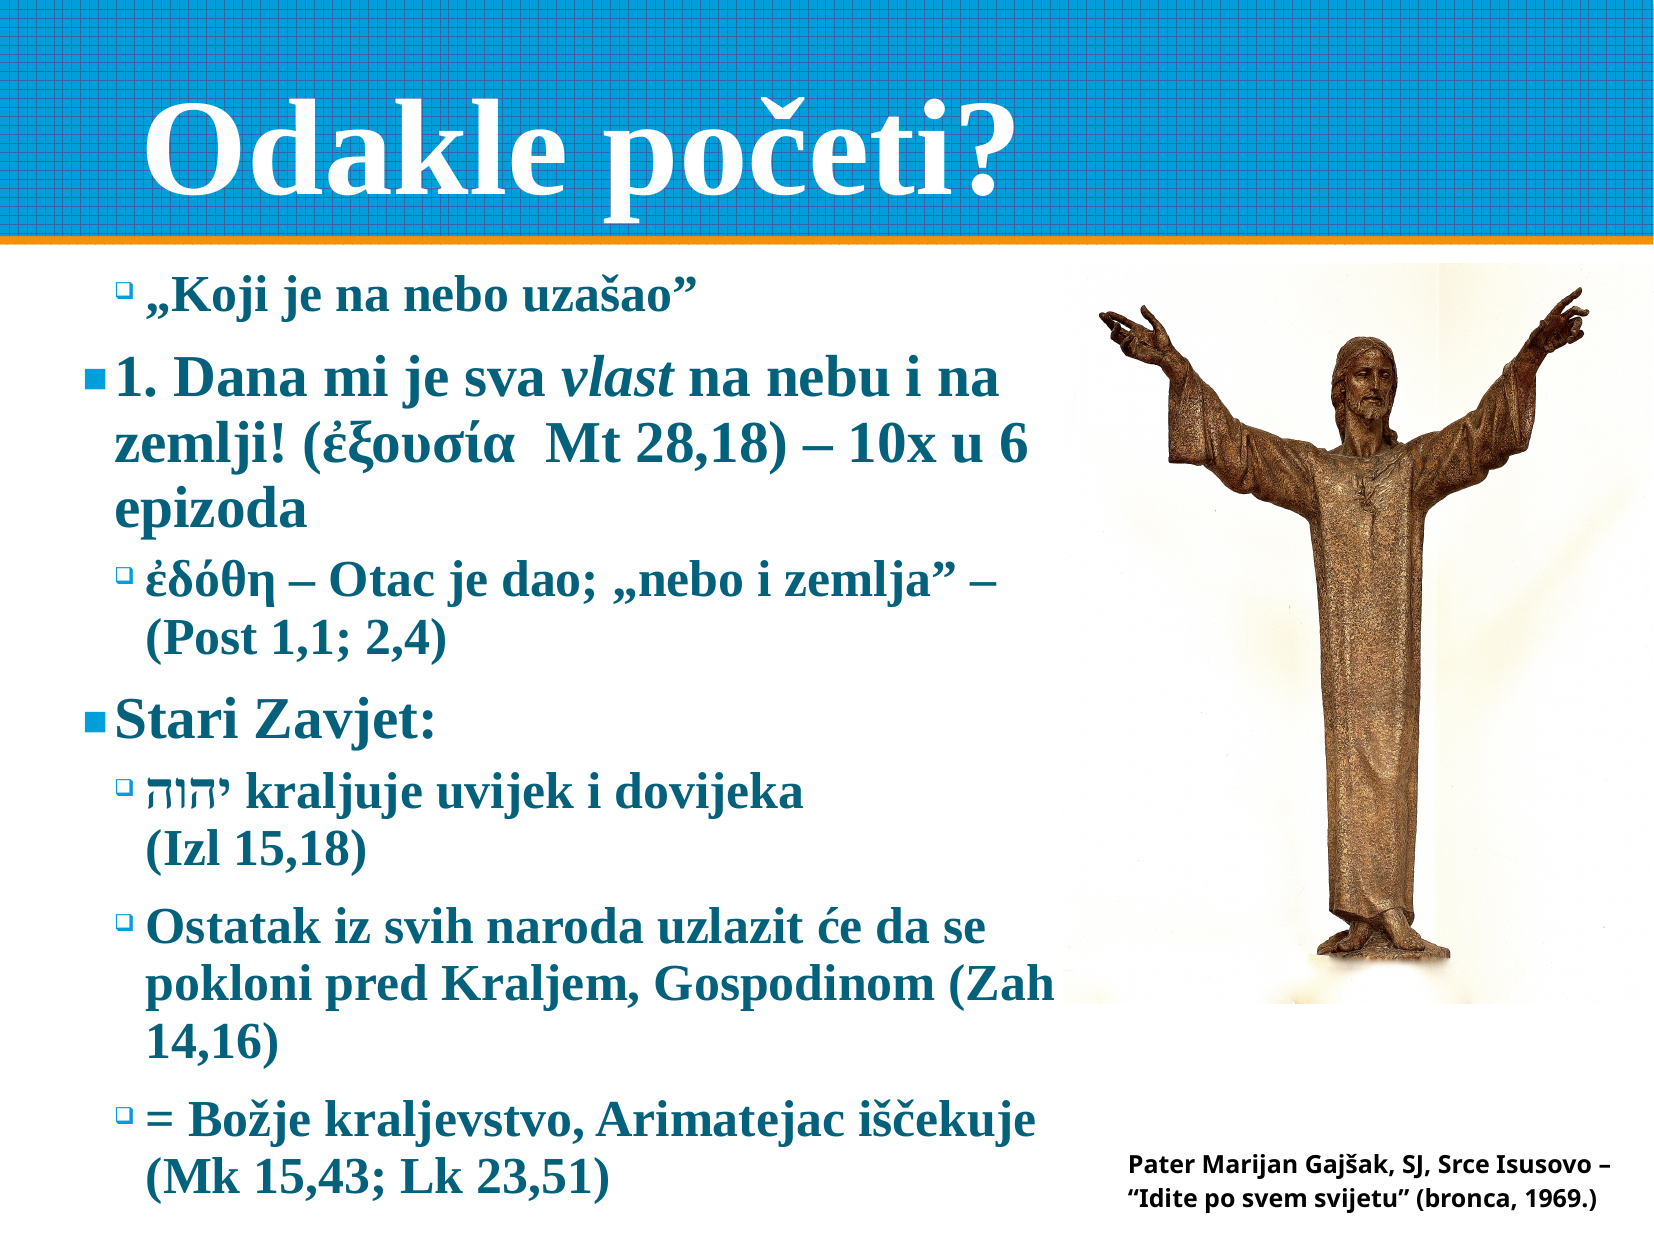

# Odakle početi?
„Koji je na nebo uzašao”
1. Dana mi je sva vlast na nebu i na zemlji! (ἐξουσία Mt 28,18) – 10x u 6 epizoda
ἐδόθη – Otac je dao; „nebo i zemlja” – (Post 1,1; 2,4)
Stari Zavjet:
יהוה kraljuje uvijek i dovijeka
(Izl 15,18)
Ostatak iz svih naroda uzlazit će da se pokloni pred Kraljem, Gospodinom (Zah 14,16)
= Božje kraljevstvo, Arimatejac iščekuje (Mk 15,43; Lk 23,51)
Pater Marijan Gajšak, SJ, Srce Isusovo – “Idite po svem svijetu” (bronca, 1969.)